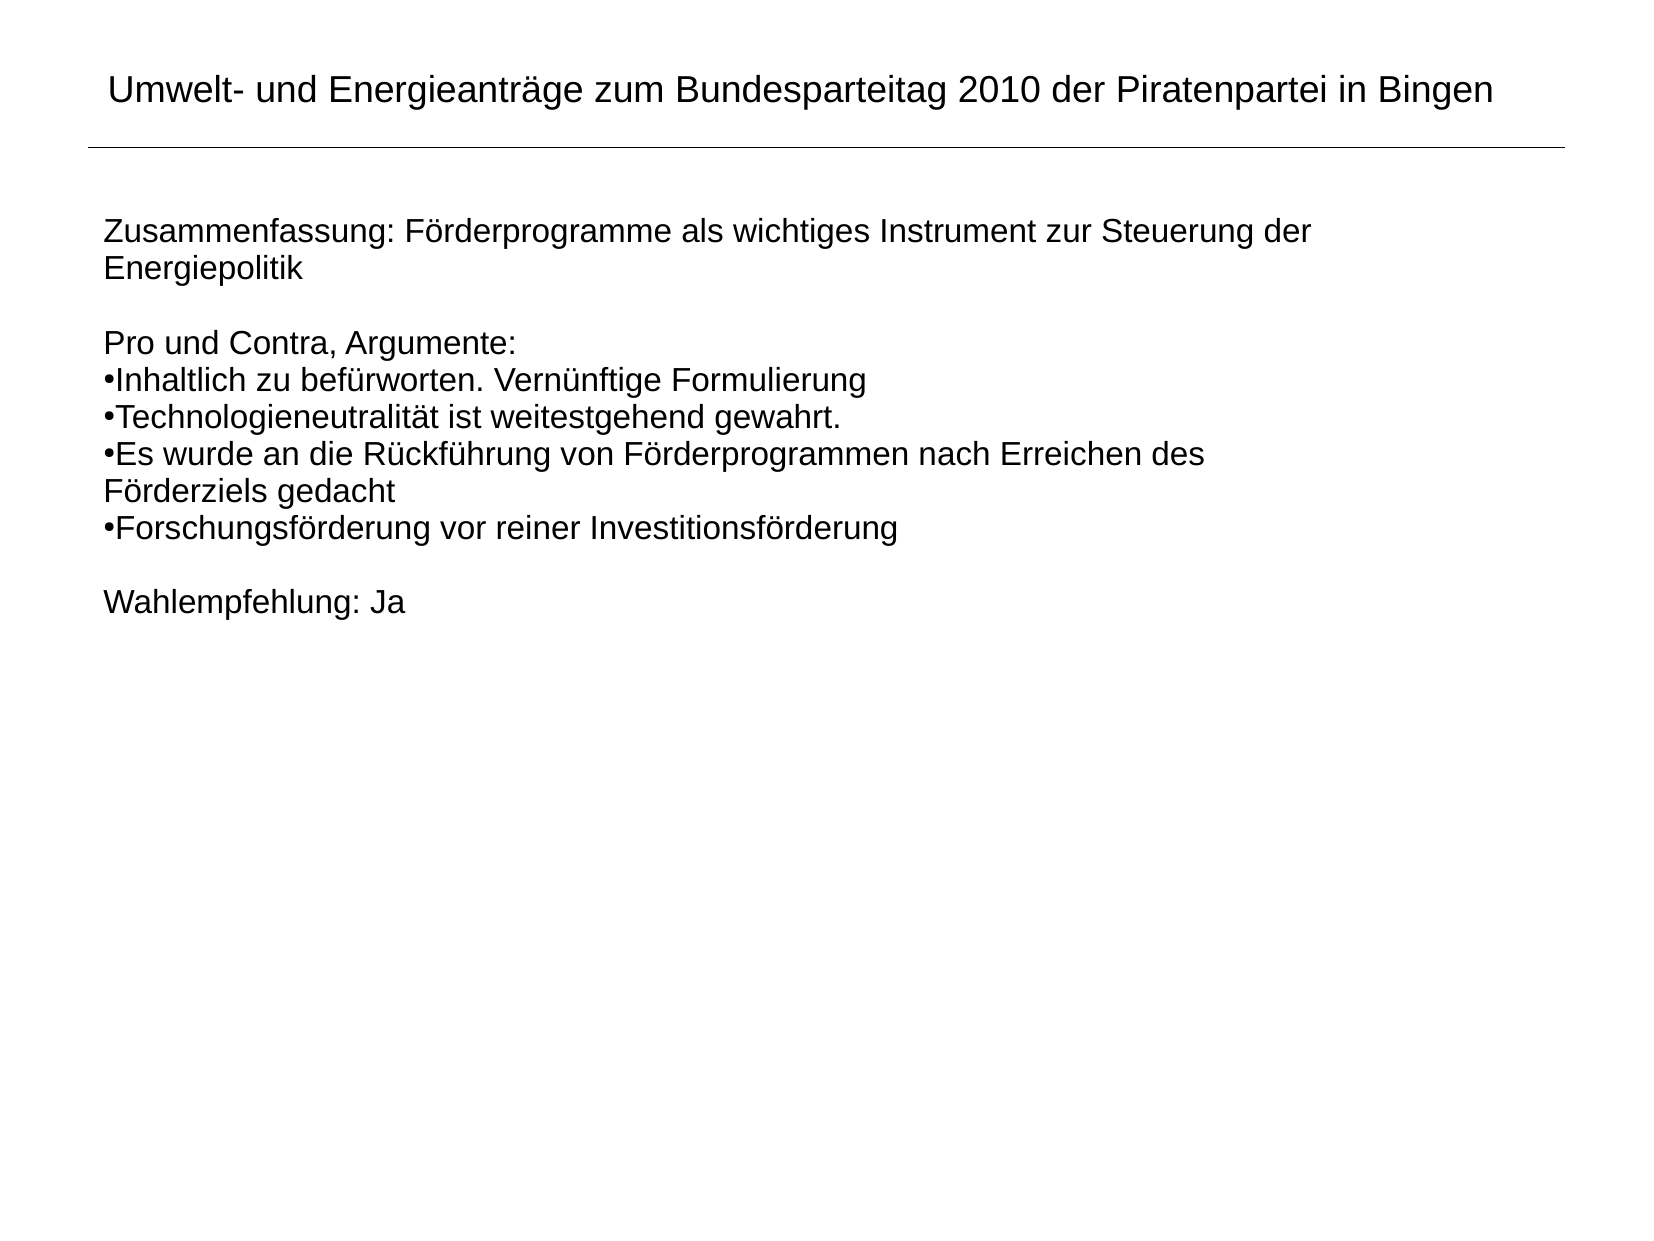

Zusammenfassung: Förderprogramme als wichtiges Instrument zur Steuerung der Energiepolitik
Pro und Contra, Argumente:
Inhaltlich zu befürworten. Vernünftige Formulierung
Technologieneutralität ist weitestgehend gewahrt.
Es wurde an die Rückführung von Förderprogrammen nach Erreichen des Förderziels gedacht
Forschungsförderung vor reiner Investitionsförderung
Wahlempfehlung: Ja